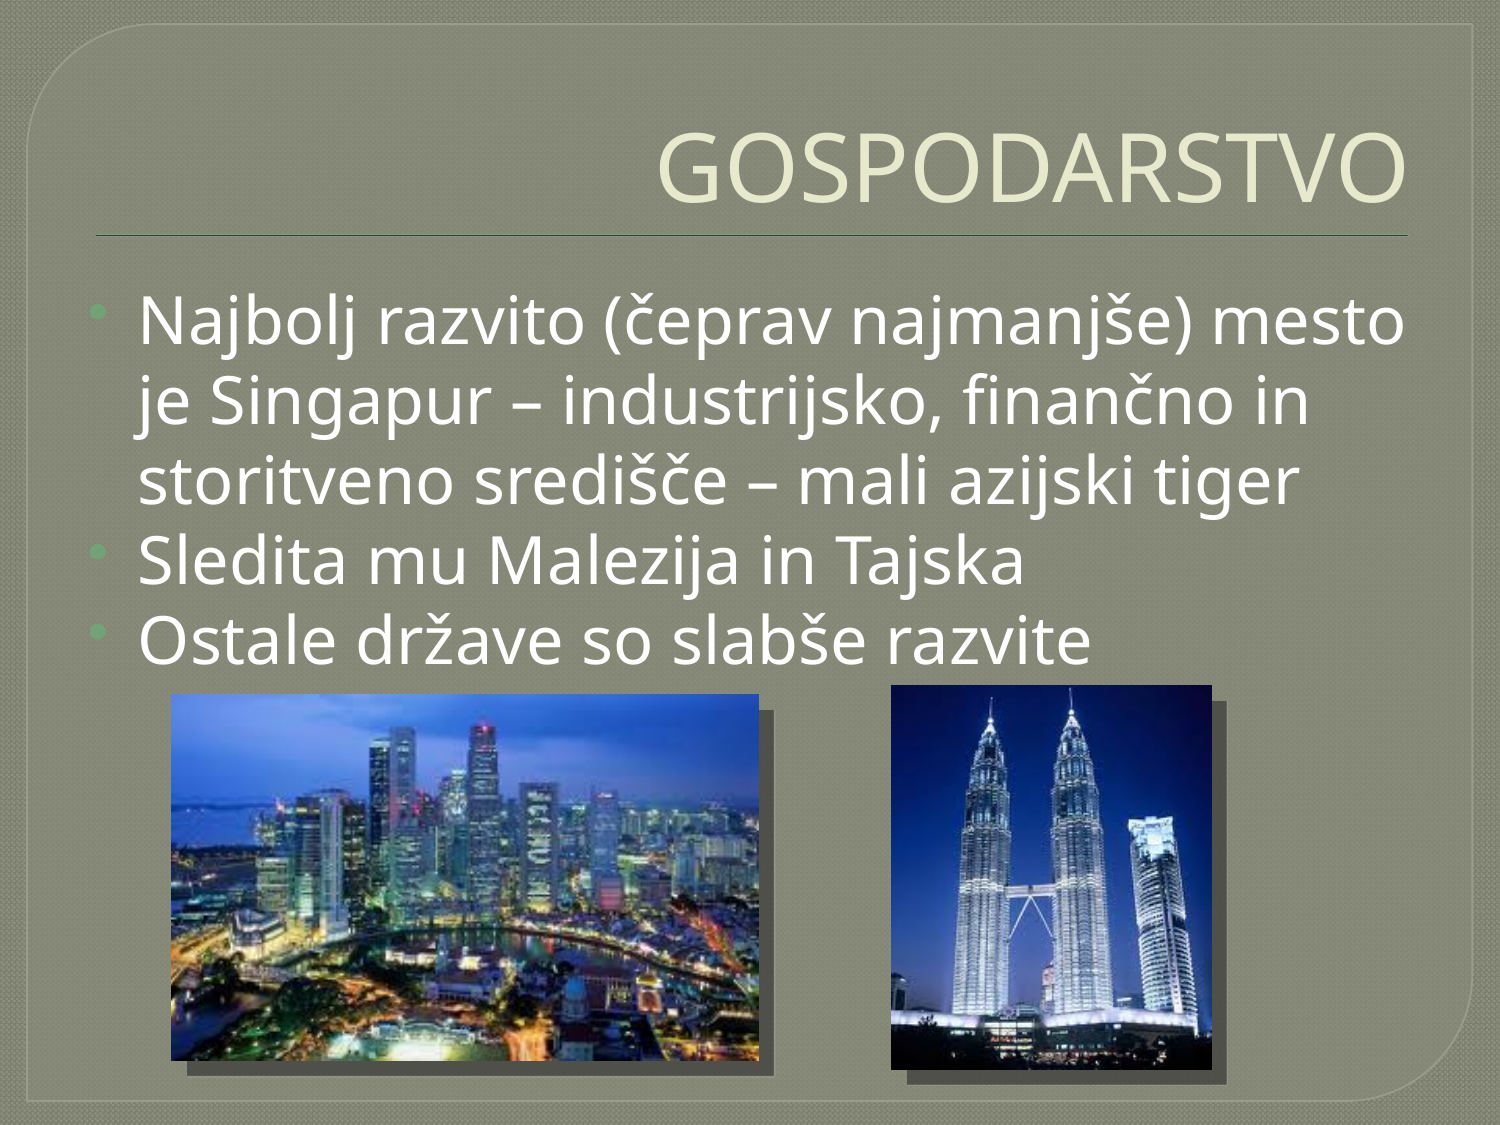

# GOSPODARSTVO
Najbolj razvito (čeprav najmanjše) mesto je Singapur – industrijsko, finančno in storitveno središče – mali azijski tiger
Sledita mu Malezija in Tajska
Ostale države so slabše razvite